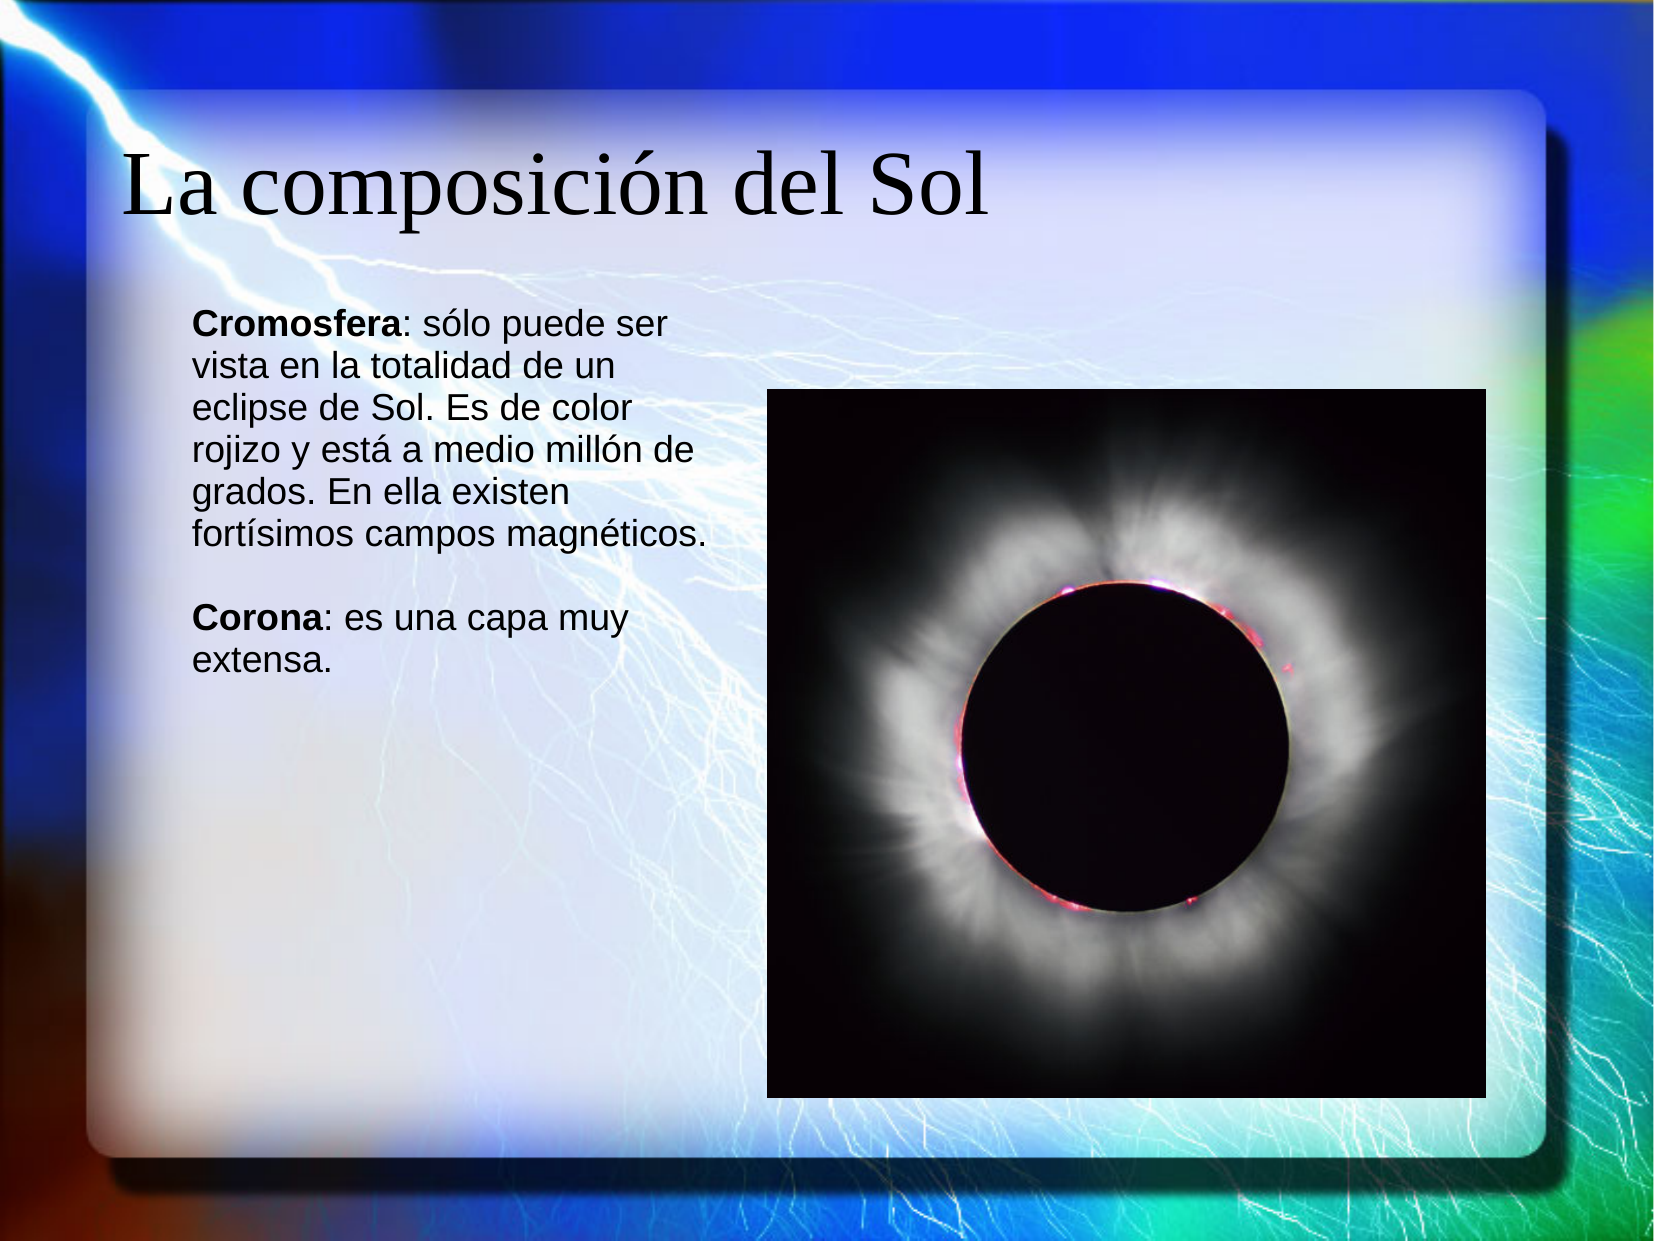

# La composición del Sol
Cromosfera: sólo puede ser vista en la totalidad de un eclipse de Sol. Es de color rojizo y está a medio millón de grados. En ella existen fortísimos campos magnéticos.
Corona: es una capa muy extensa.